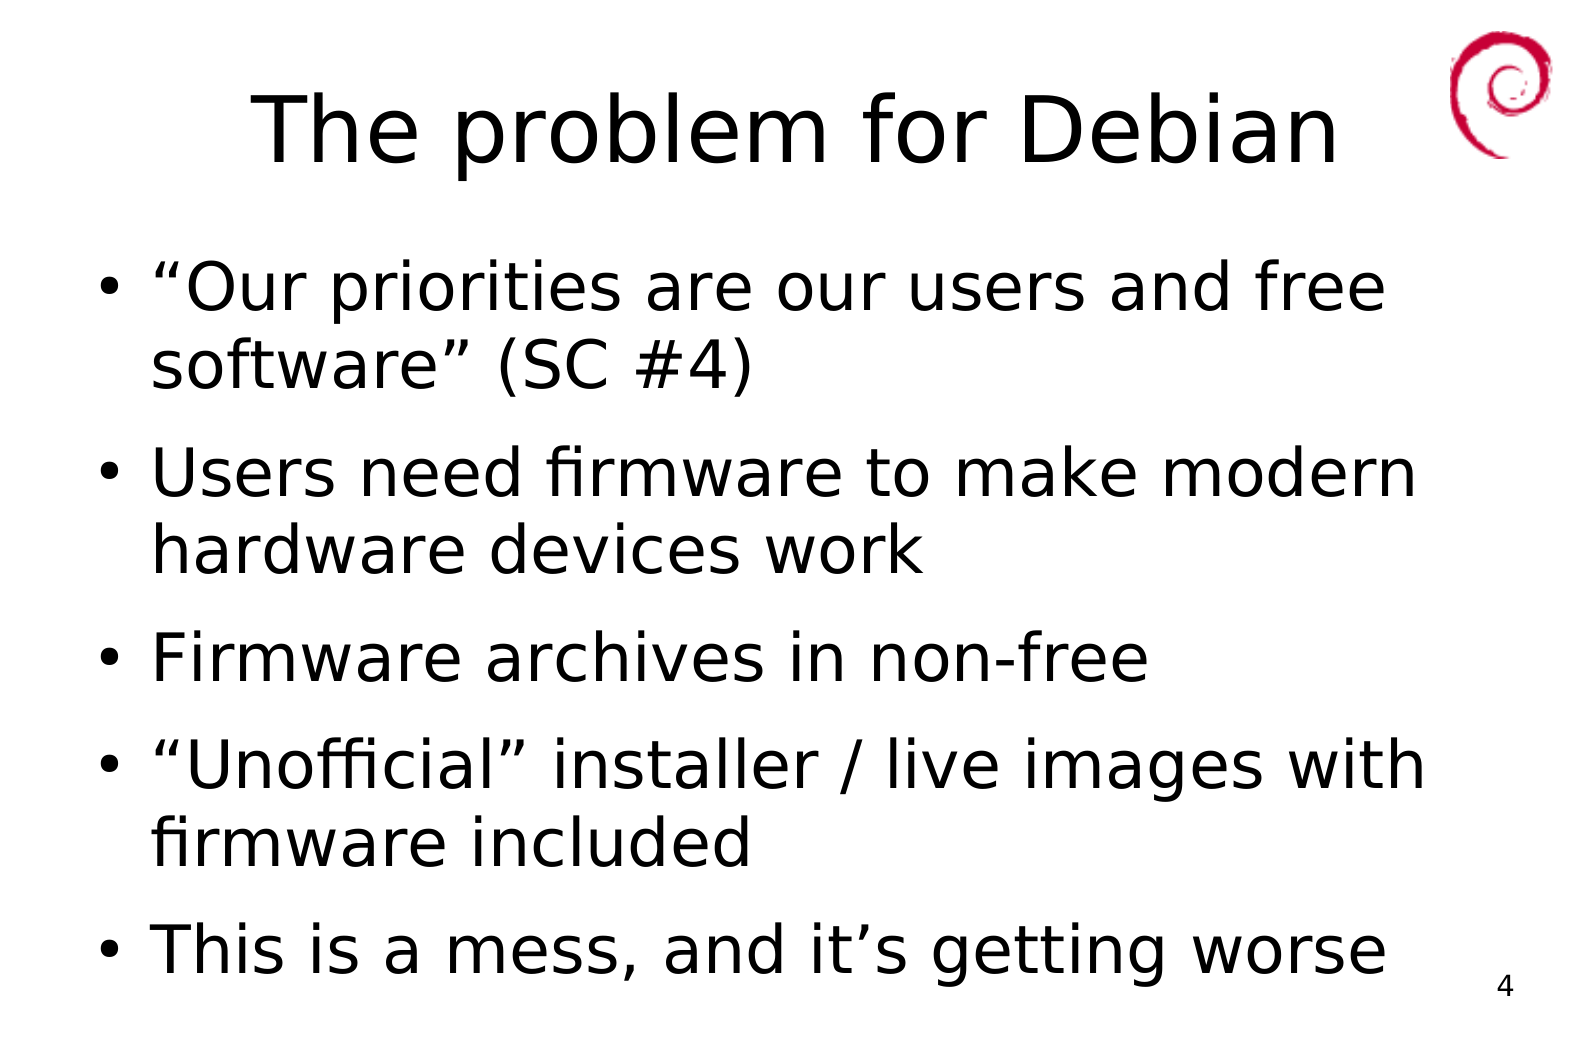

# The problem for Debian
“Our priorities are our users and free software” (SC #4)
Users need firmware to make modern hardware devices work
Firmware archives in non-free
“Unofficial” installer / live images with firmware included
This is a mess, and it’s getting worse
4